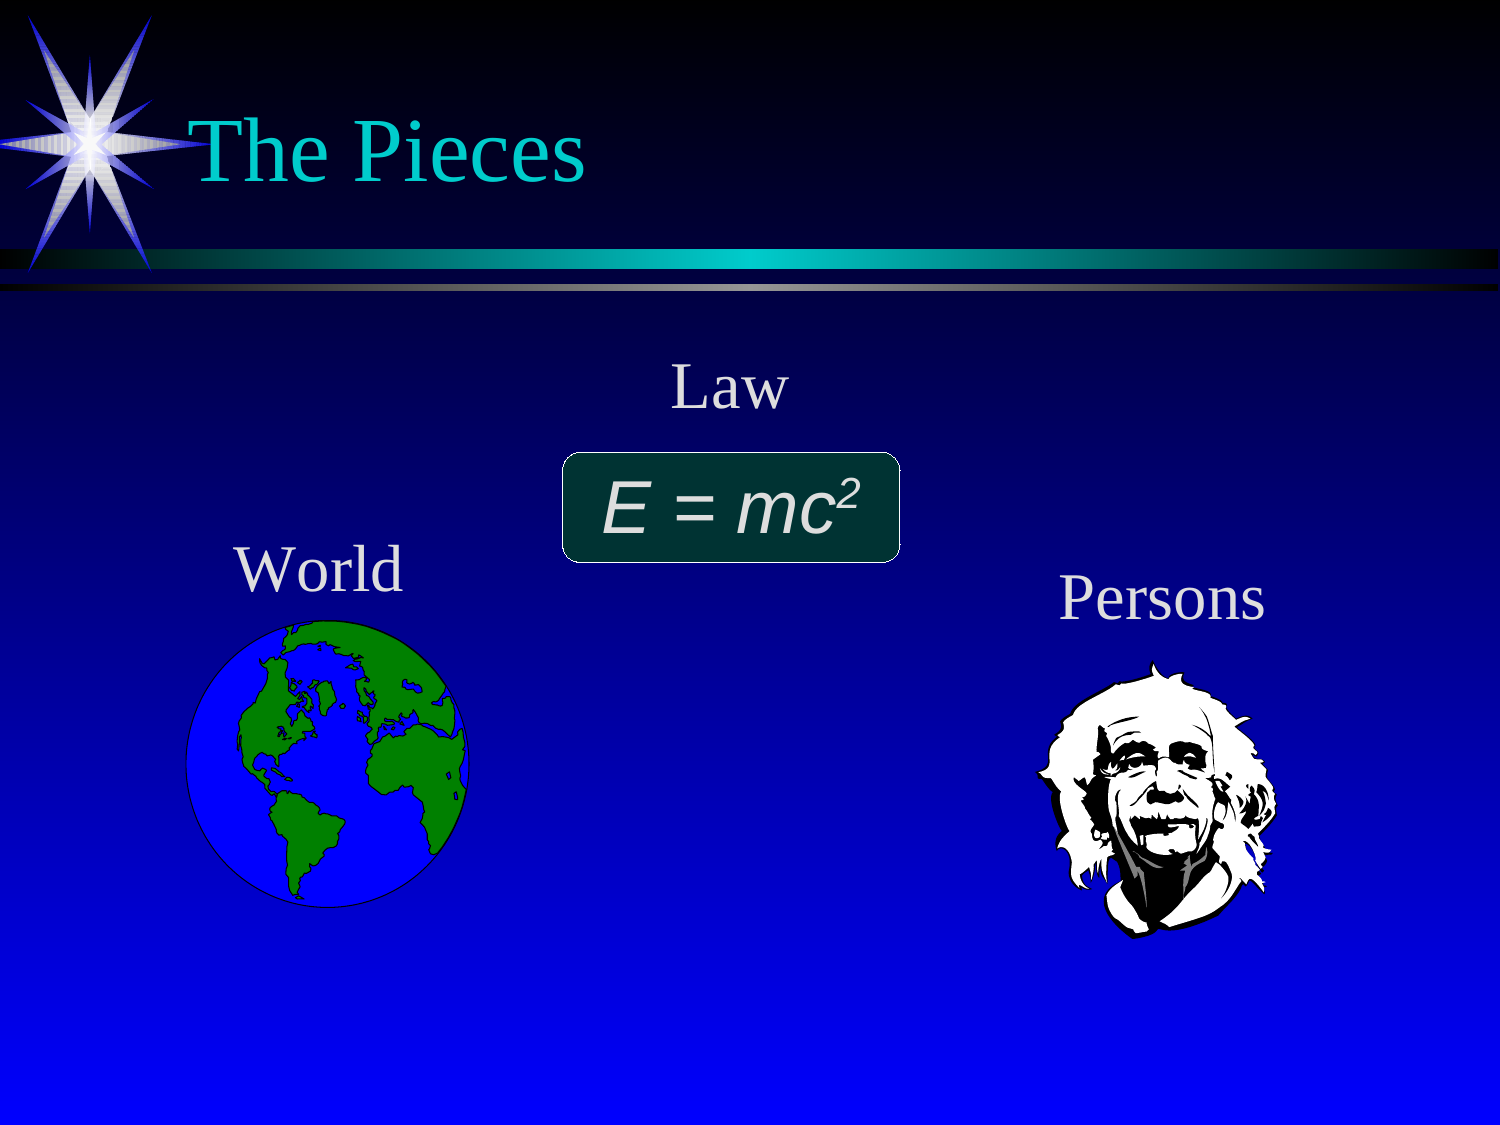

# The Pieces
Law
E = mc2
World
Persons